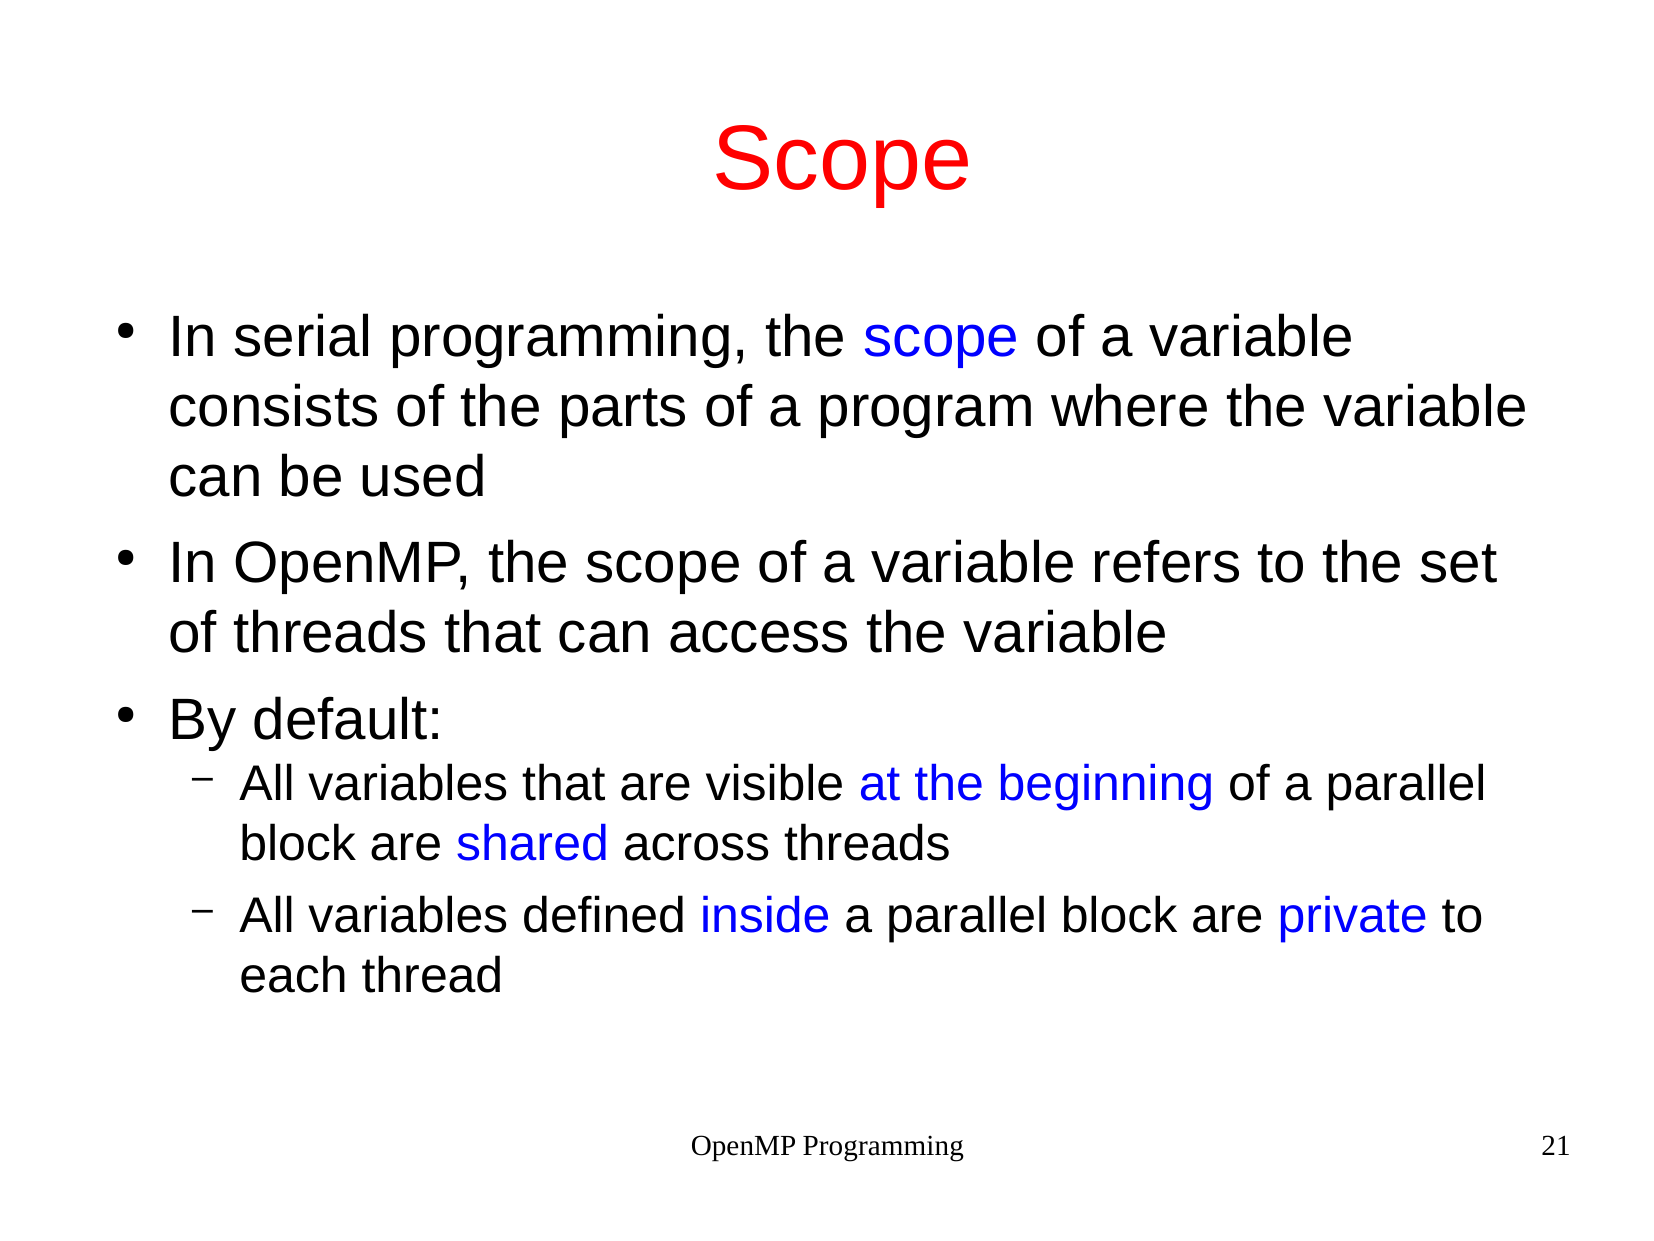

# Scope
In serial programming, the scope of a variable consists of the parts of a program where the variable can be used
In OpenMP, the scope of a variable refers to the set of threads that can access the variable
By default:
All variables that are visible at the beginning of a parallel block are shared across threads
All variables defined inside a parallel block are private to each thread
OpenMP Programming
21